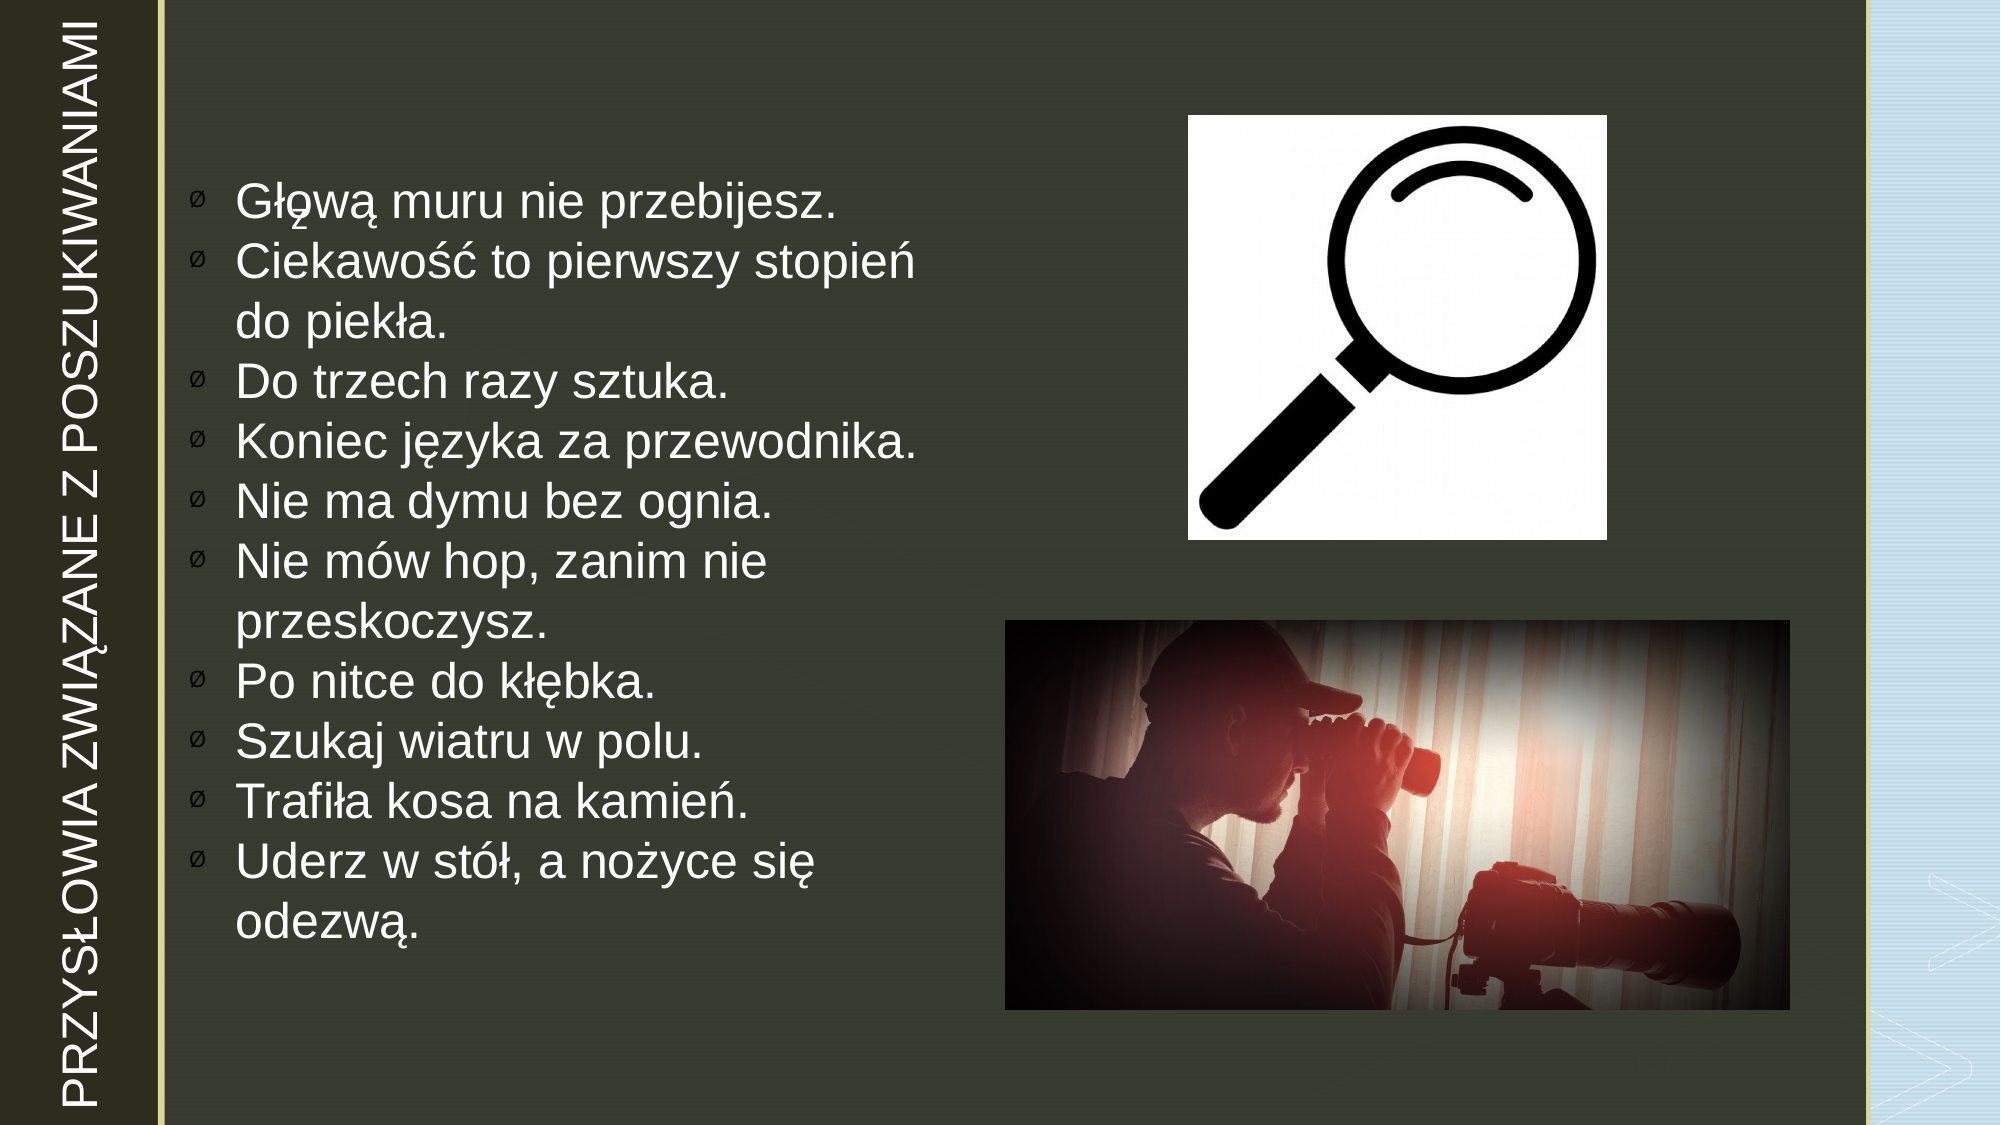

Głową muru nie przebijesz.
Ciekawość to pierwszy stopień do piekła.
Do trzech razy sztuka.
Koniec języka za przewodnika.
Nie ma dymu bez ognia.
Nie mów hop, zanim nie przeskoczysz.
Po nitce do kłębka.
Szukaj wiatru w polu.
Trafiła kosa na kamień.
Uderz w stół, a nożyce się odezwą.
PRZYSŁOWIA ZWIĄZANE Z POSZUKIWANIAMI